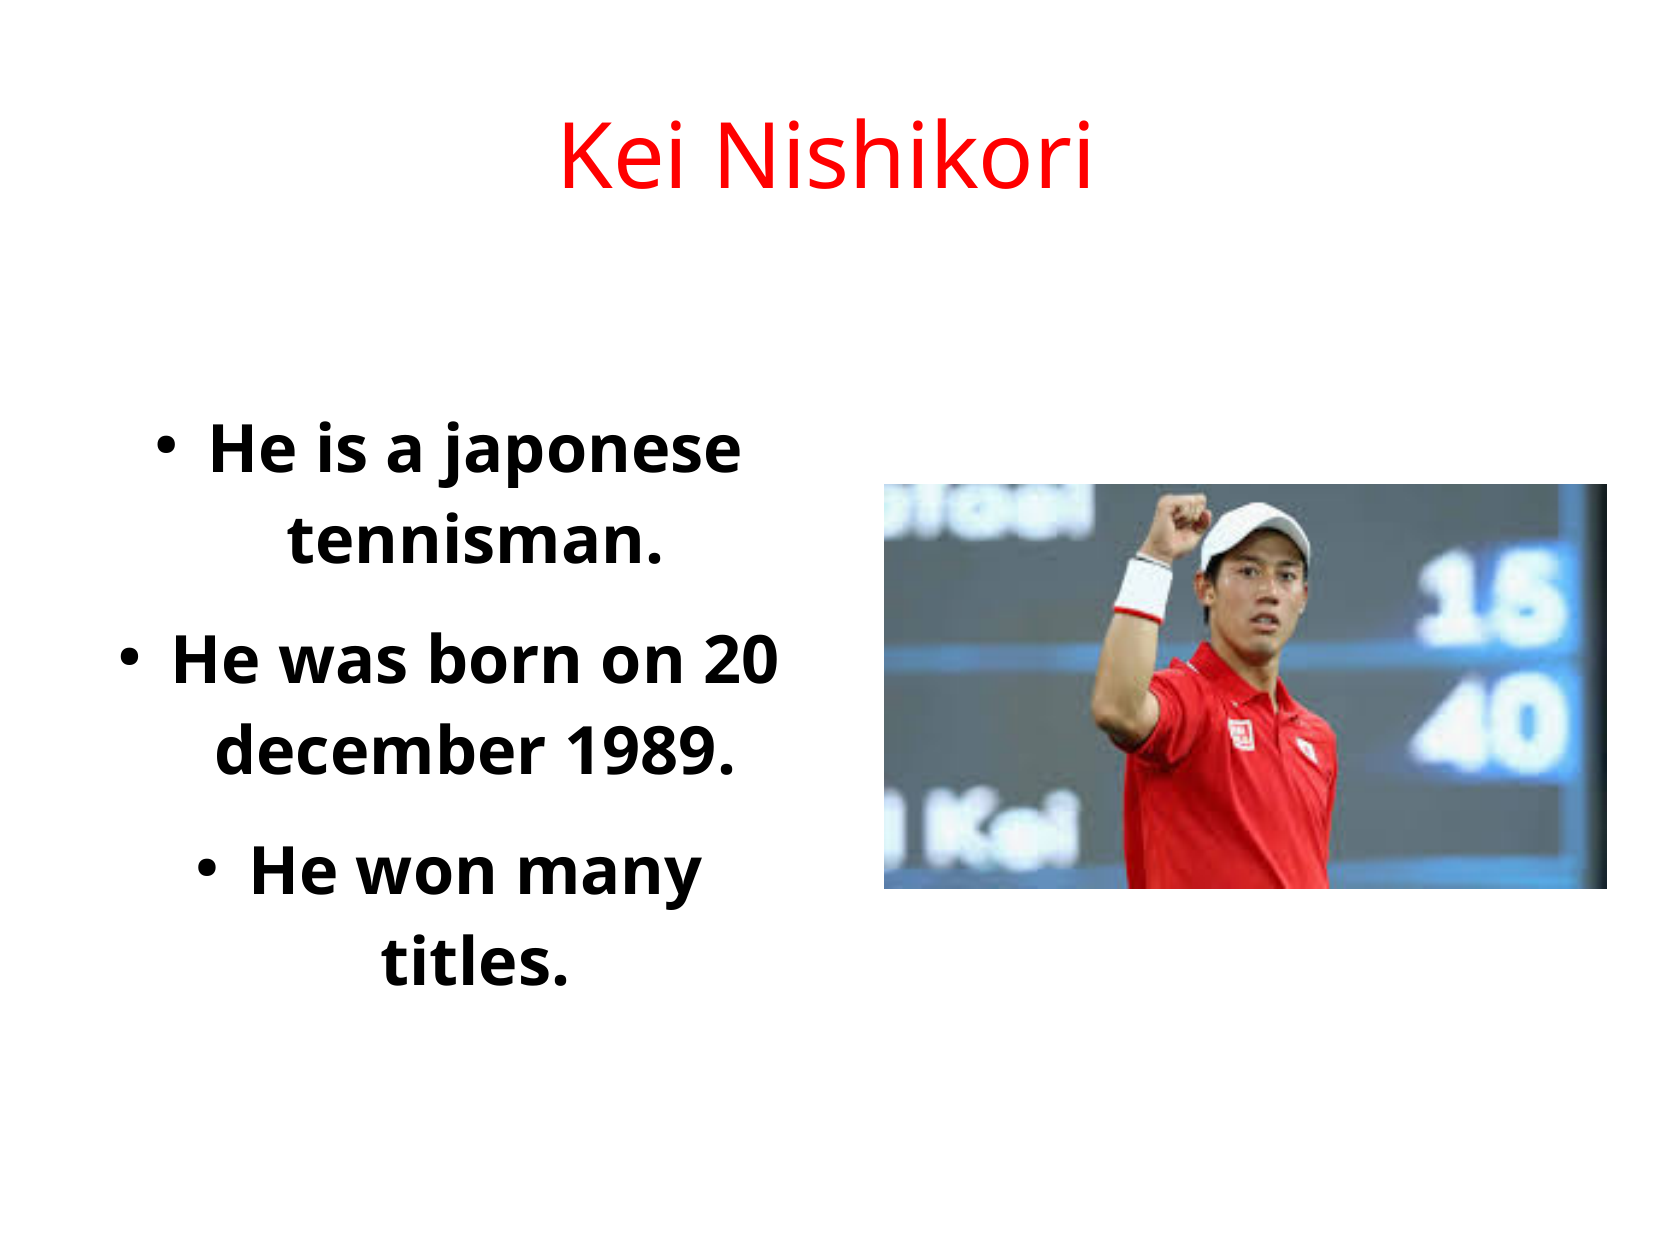

# Kei Nishikori
He is a japonese tennisman.
He was born on 20 december 1989.
He won many titles.